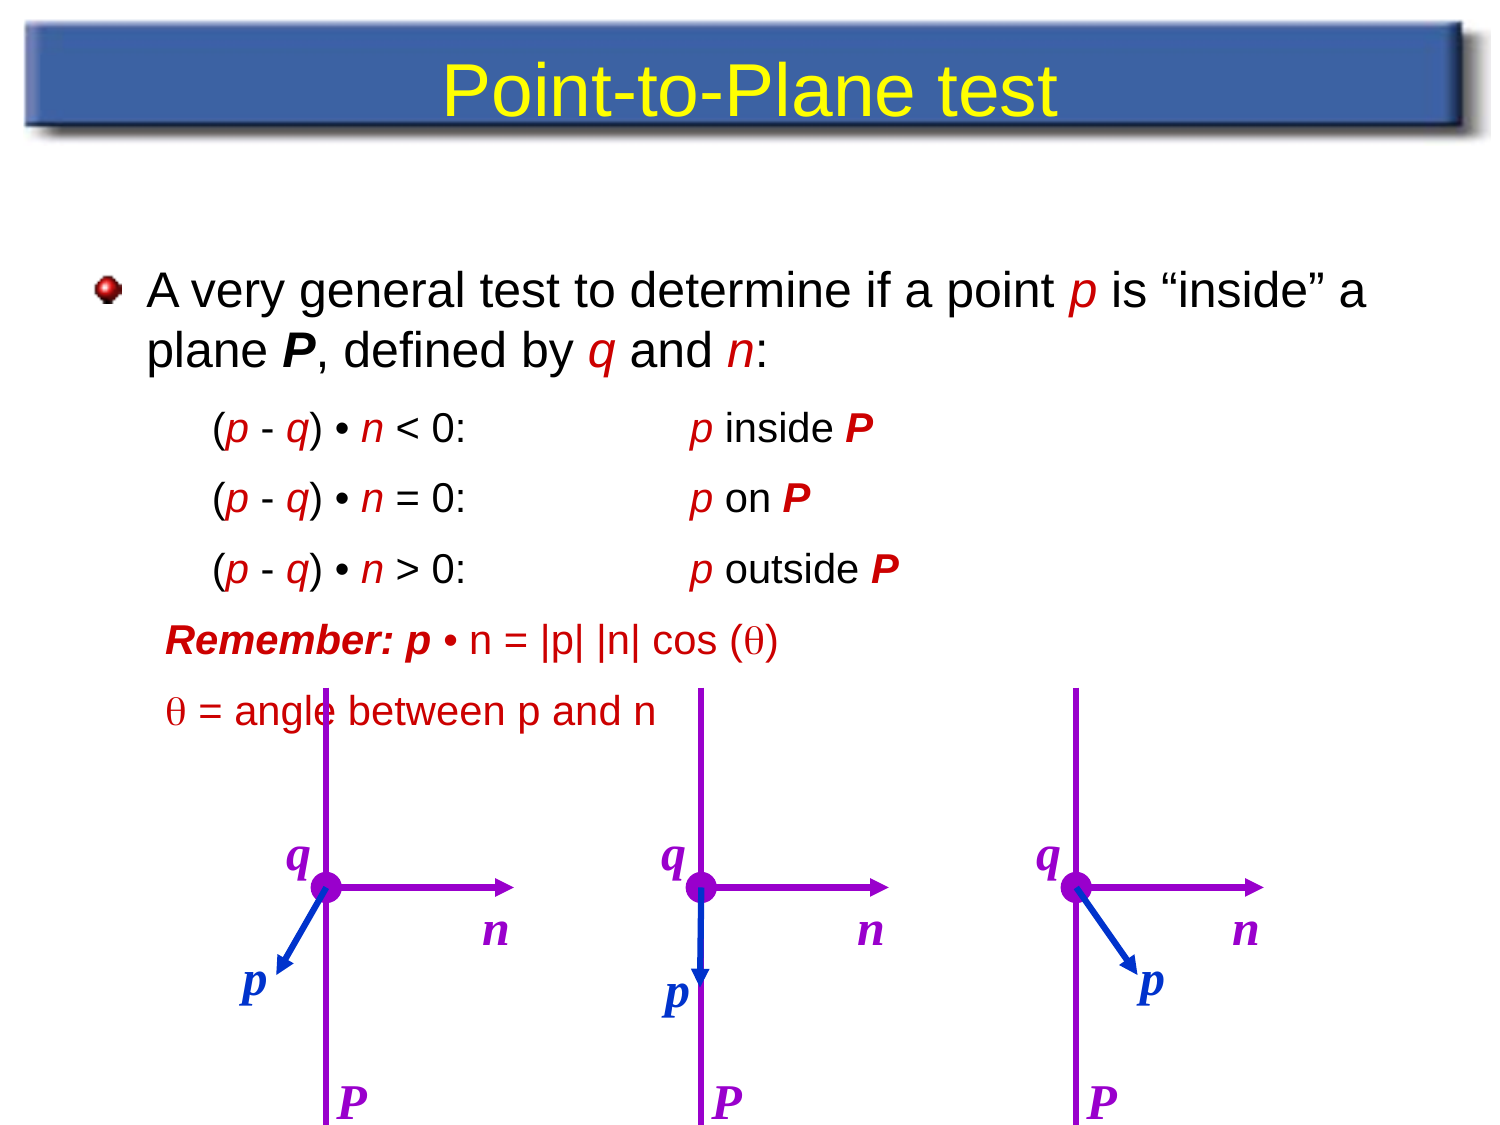

# Point-to-Plane test
A very general test to determine if a point p is “inside” a plane P, defined by q and n:
	(p - q) • n < 0: 		p inside P
	(p - q) • n = 0: 		p on P
	(p - q) • n > 0: 		p outside P
Remember: p • n = |p| |n| cos ()
 = angle between p and n
q
n
p
P
q
q
n
n
p
p
P
P